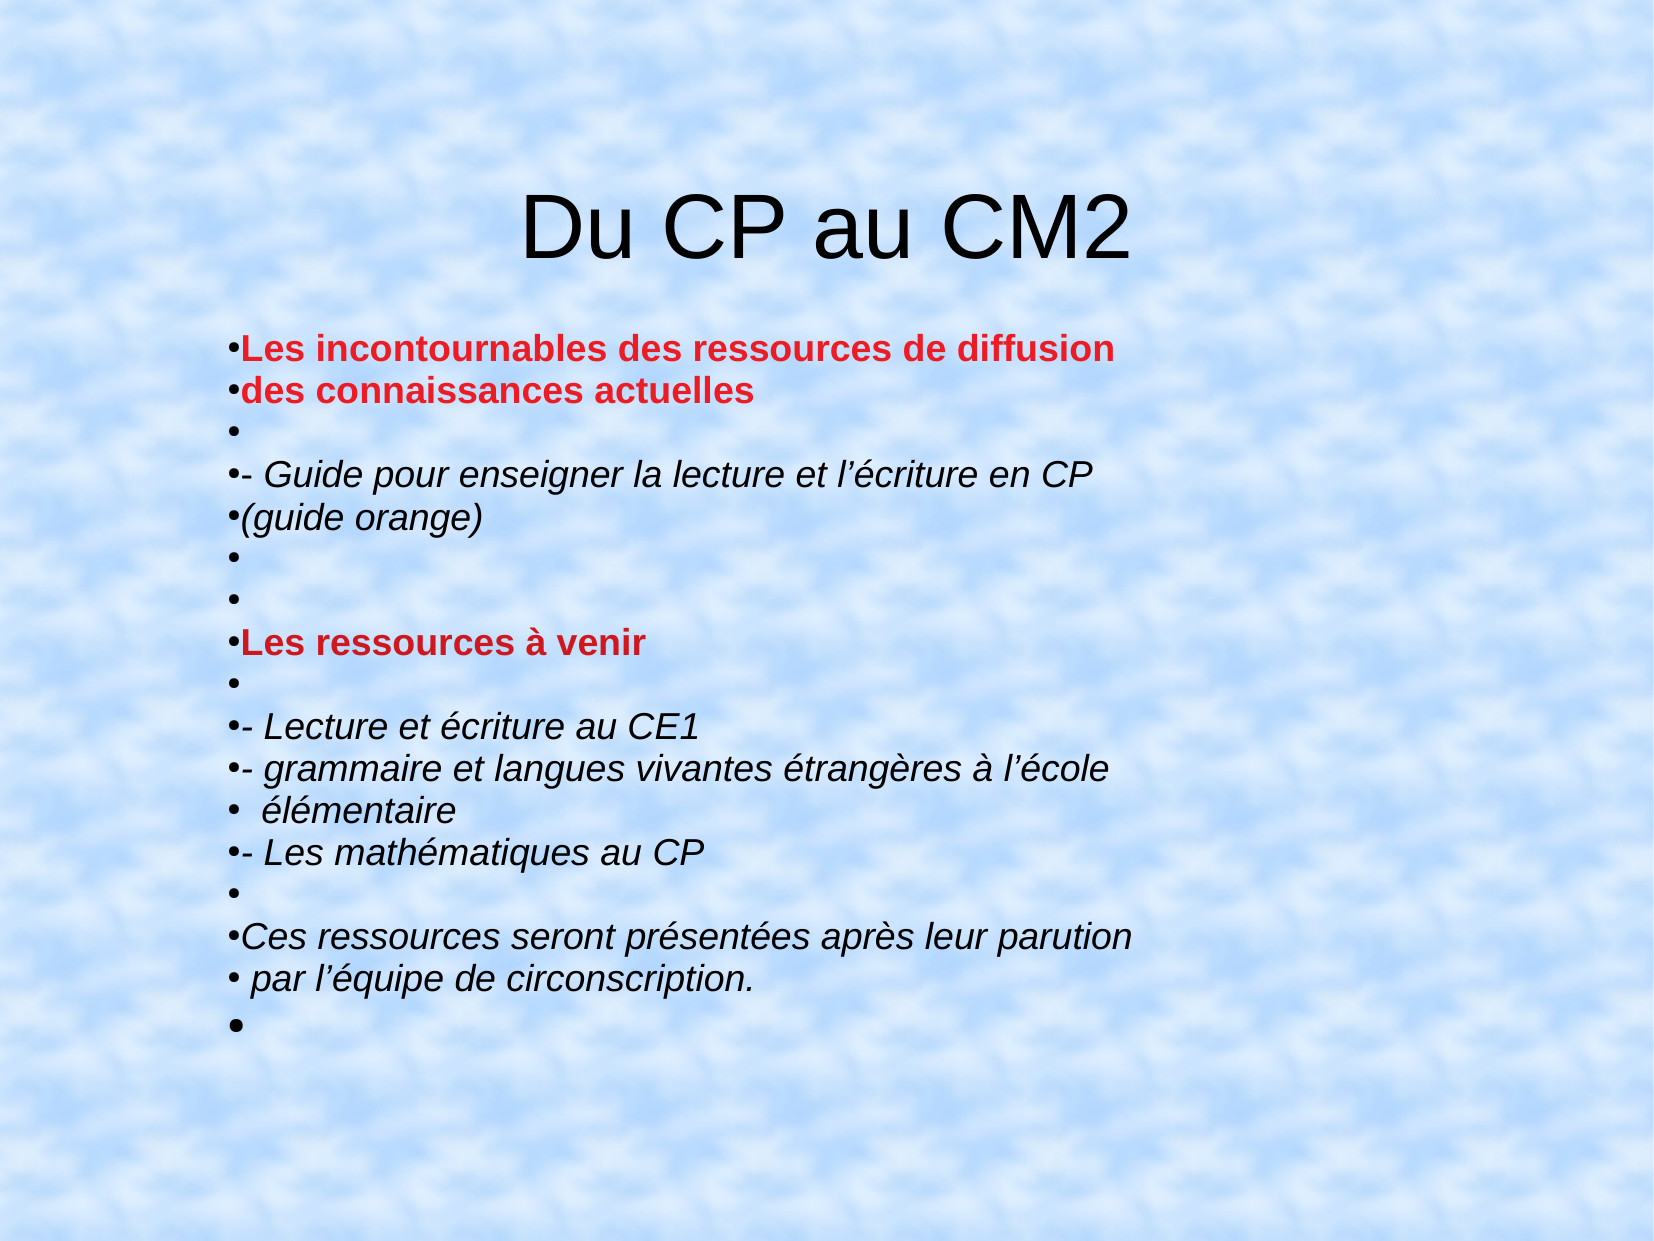

Du CP au CM2
#
Les incontournables des ressources de diffusion
des connaissances actuelles
- Guide pour enseigner la lecture et l’écriture en CP
(guide orange)
Les ressources à venir
- Lecture et écriture au CE1
- grammaire et langues vivantes étrangères à l’école
 élémentaire
- Les mathématiques au CP
Ces ressources seront présentées après leur parution
 par l’équipe de circonscription.